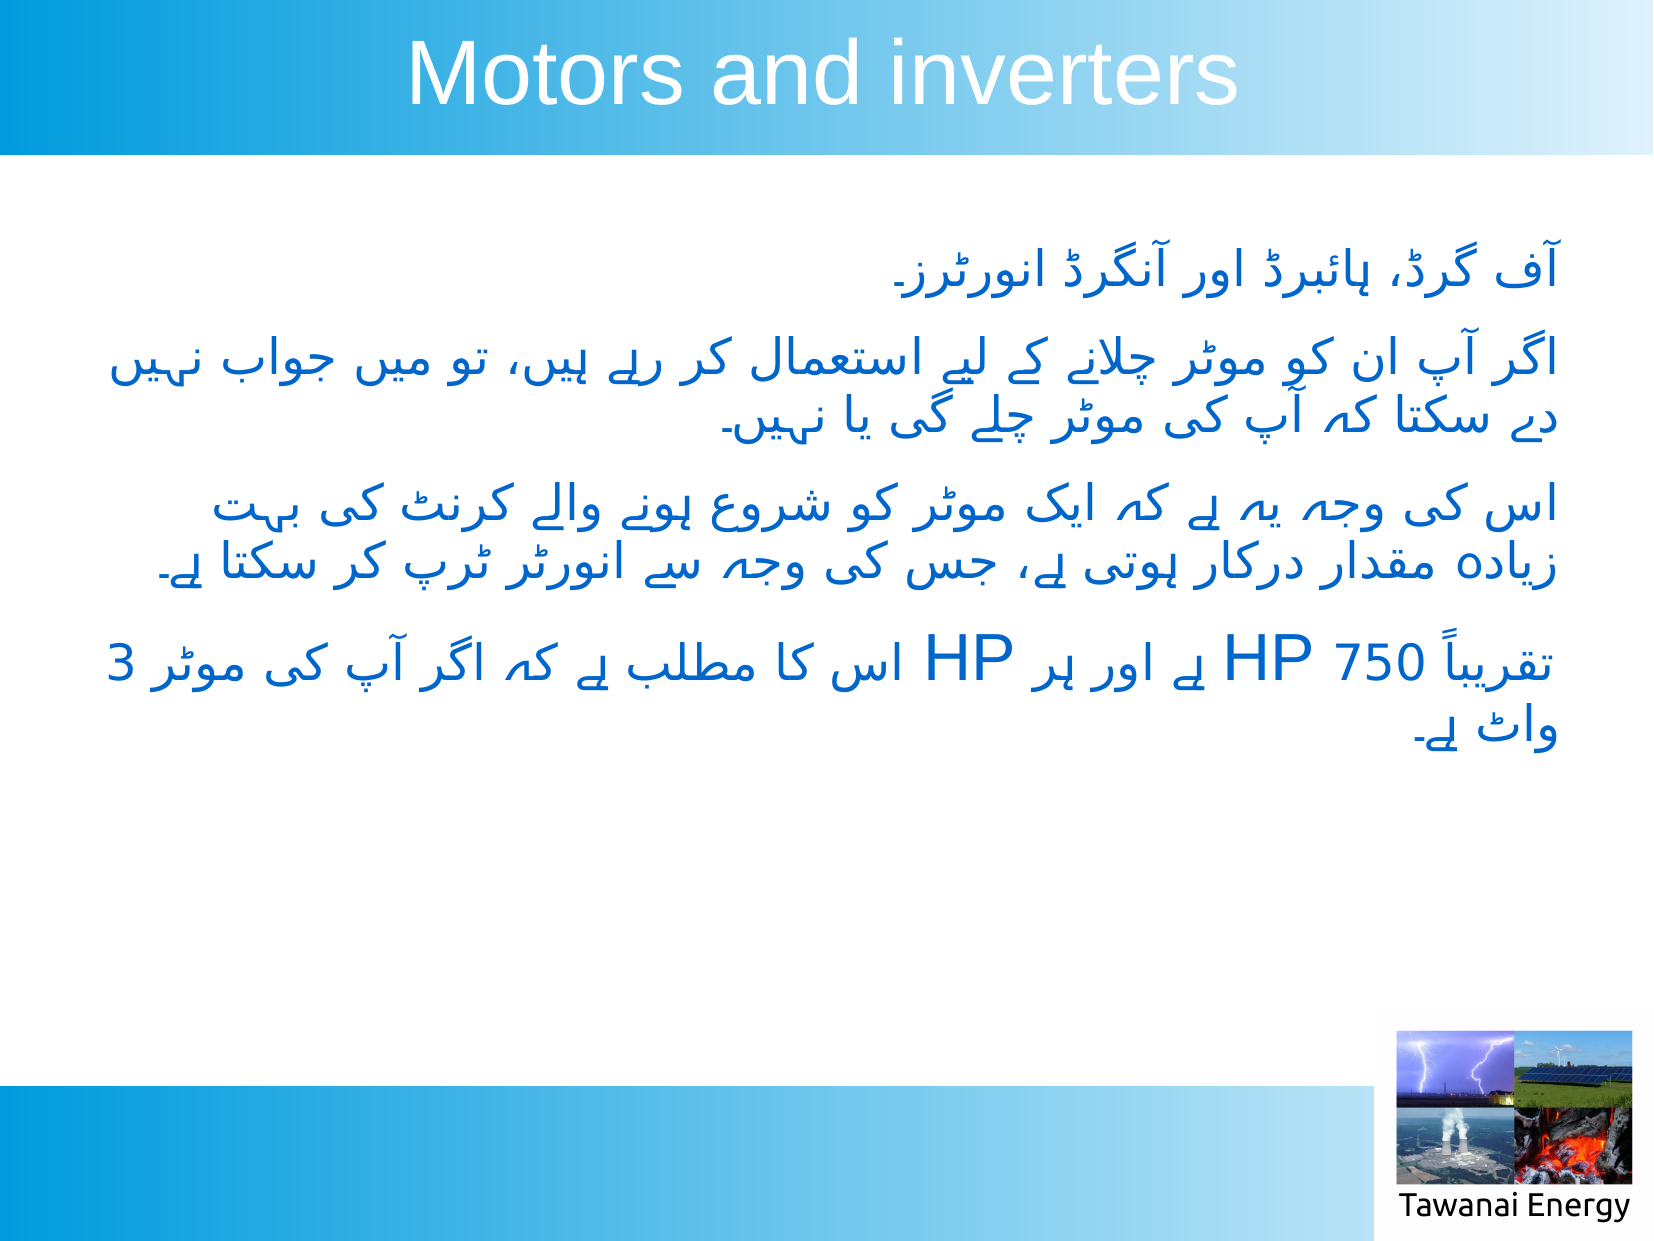

# Motors and inverters
آف گرڈ، ہائبرڈ اور آنگرڈ انورٹرز۔
اگر آپ ان کو موٹر چلانے کے لیے استعمال کر رہے ہیں، تو میں جواب نہیں دے سکتا کہ آپ کی موٹر چلے گی یا نہیں۔
اس کی وجہ یہ ہے کہ ایک موٹر کو شروع ہونے والے کرنٹ کی بہت زیادہ مقدار درکار ہوتی ہے، جس کی وجہ سے انورٹر ٹرپ کر سکتا ہے۔
اس کا مطلب ہے کہ اگر آپ کی موٹر 3 HP ہے اور ہر HP تقریباً 750 واٹ ہے۔